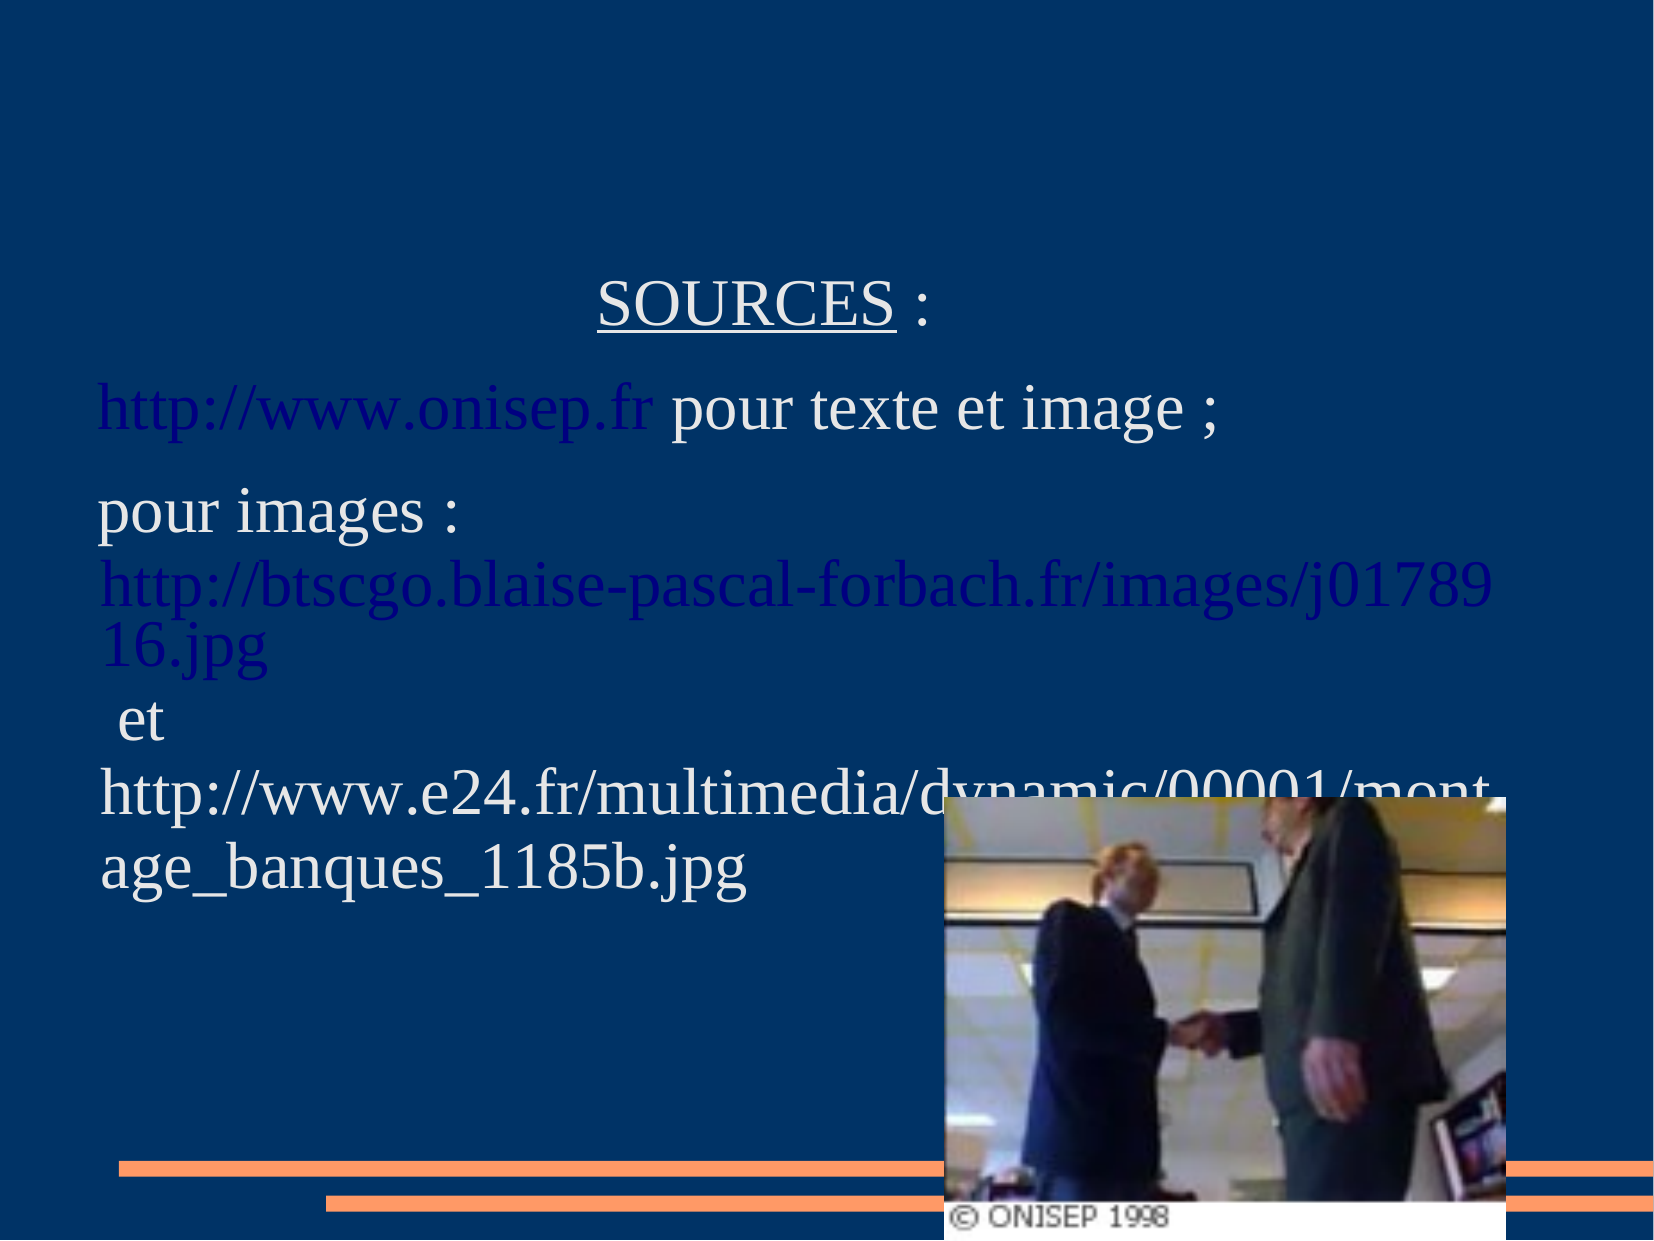

# SOURCES :
 http://www.onisep.fr pour texte et image ;
 pour images : http://btscgo.blaise-pascal-forbach.fr/images/j0178916.jpg et http://www.e24.fr/multimedia/dynamic/00001/montage_banques_1185b.jpg